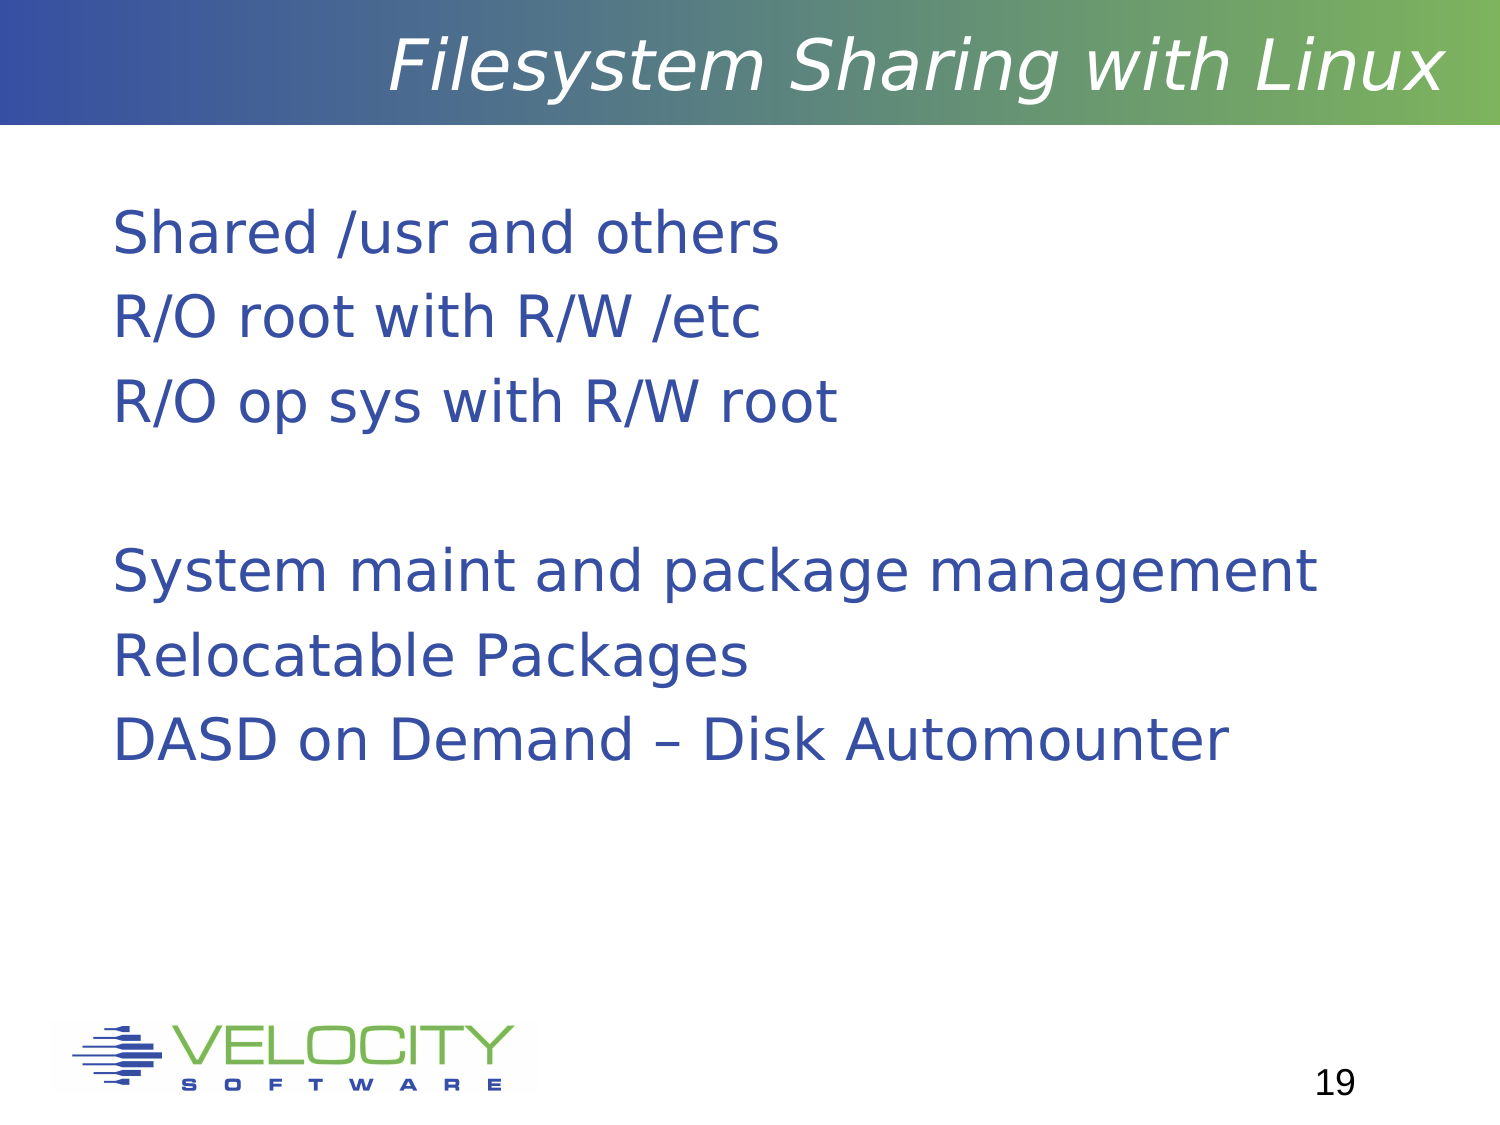

# Filesystem Sharing with Linux
Shared /usr and others
R/O root with R/W /etc
R/O op sys with R/W root
System maint and package management
Relocatable Packages
DASD on Demand – Disk Automounter
19